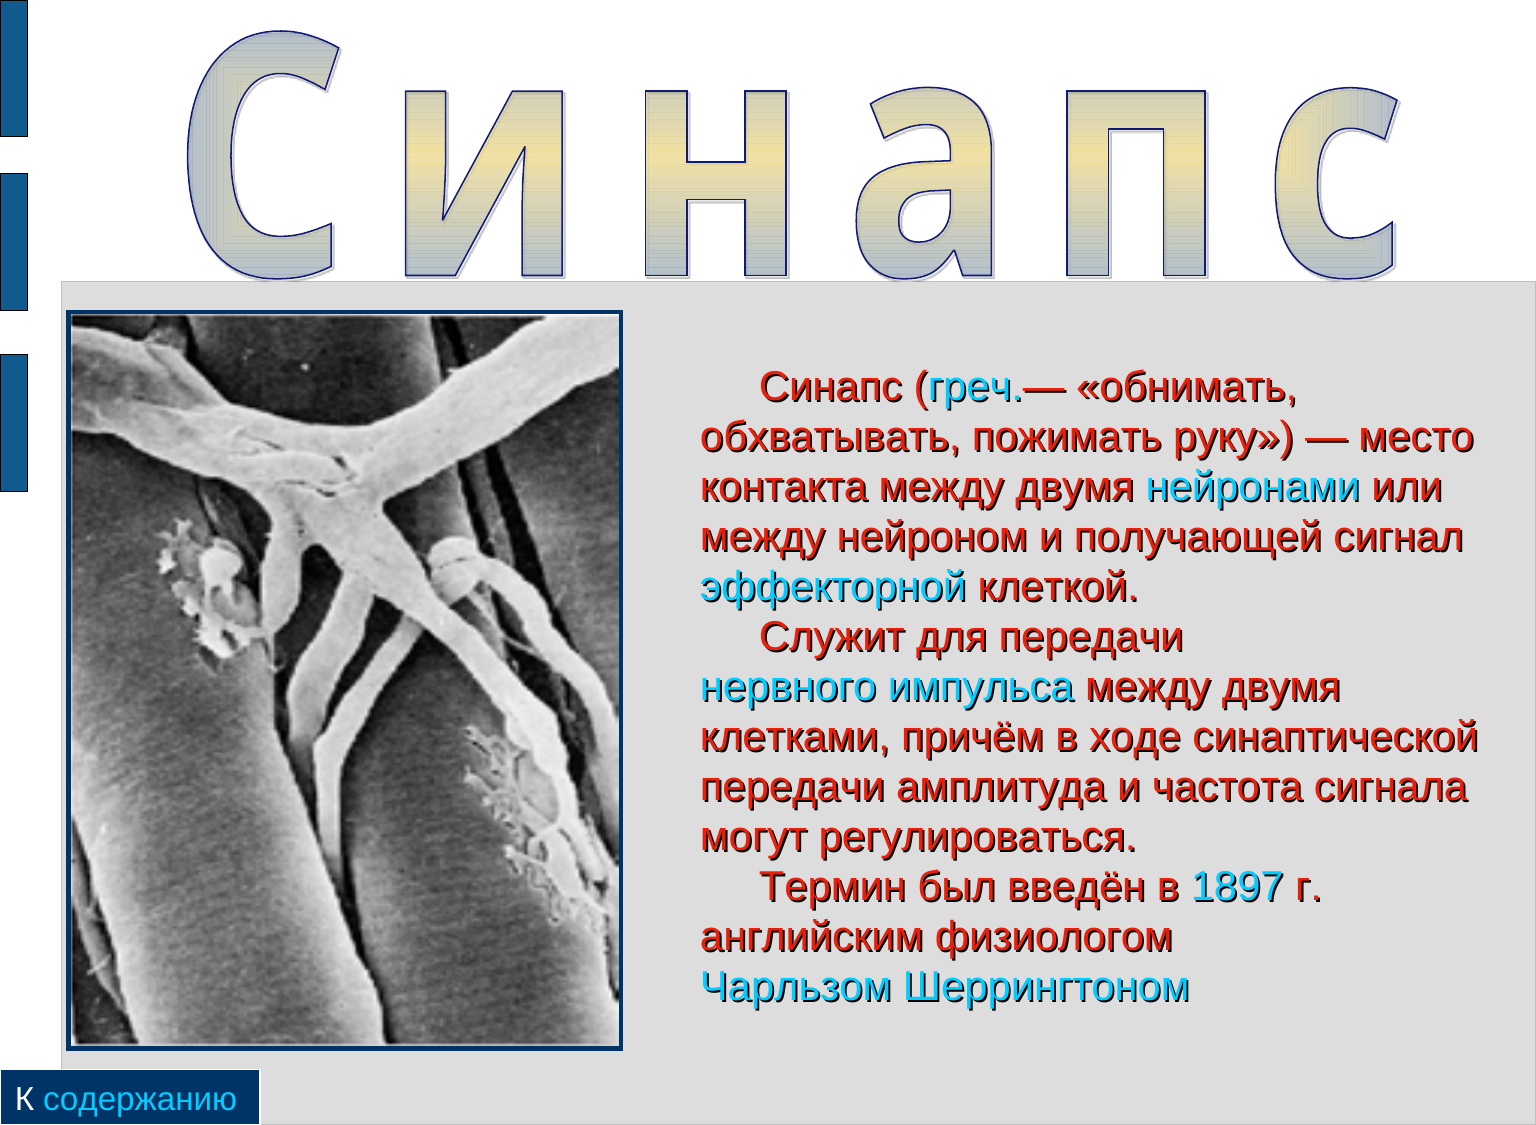

Синапс
Синапс (греч.— «обнимать, обхватывать, пожимать руку») — место контакта между двумя нейронами или между нейроном и получающей сигнал эффекторной клеткой.
Служит для передачи нервного импульса между двумя клетками, причём в ходе синаптической передачи амплитуда и частота сигнала могут регулироваться.
Термин был введён в 1897 г. английским физиологом Чарльзом Шеррингтоном
К содержанию